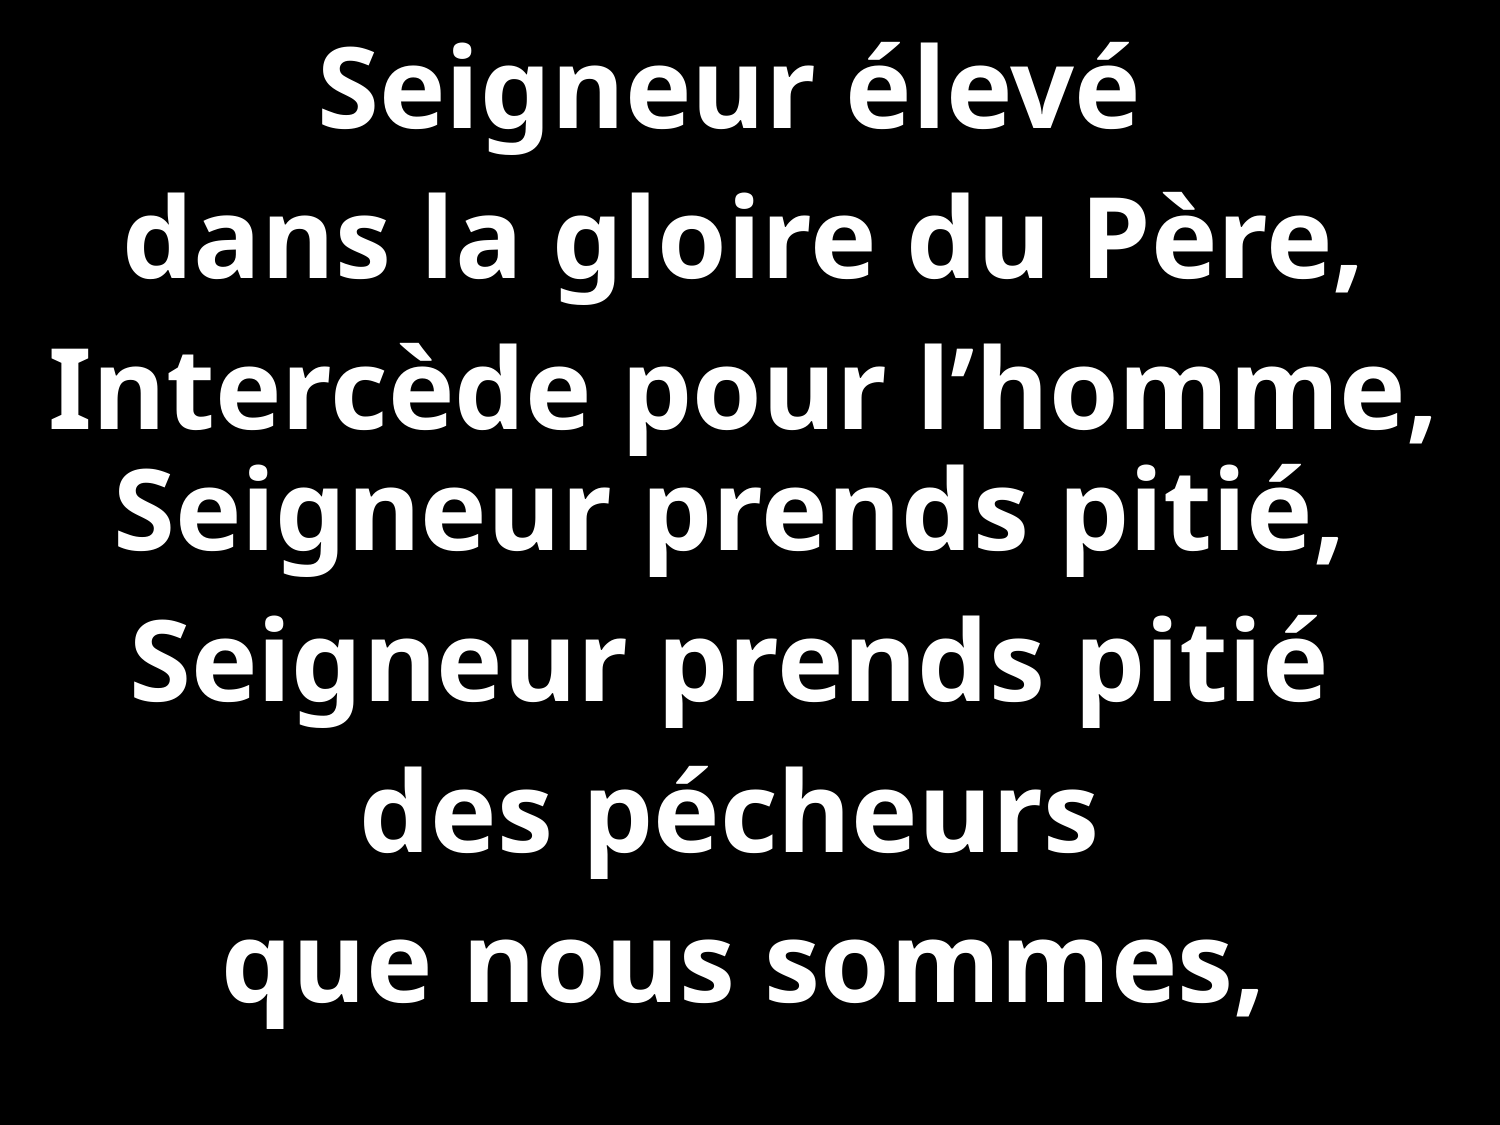

# Seigneur élevé
dans la gloire du Père,
Intercède pour l’homme, Seigneur prends pitié,
Seigneur prends pitié
des pécheurs
que nous sommes,